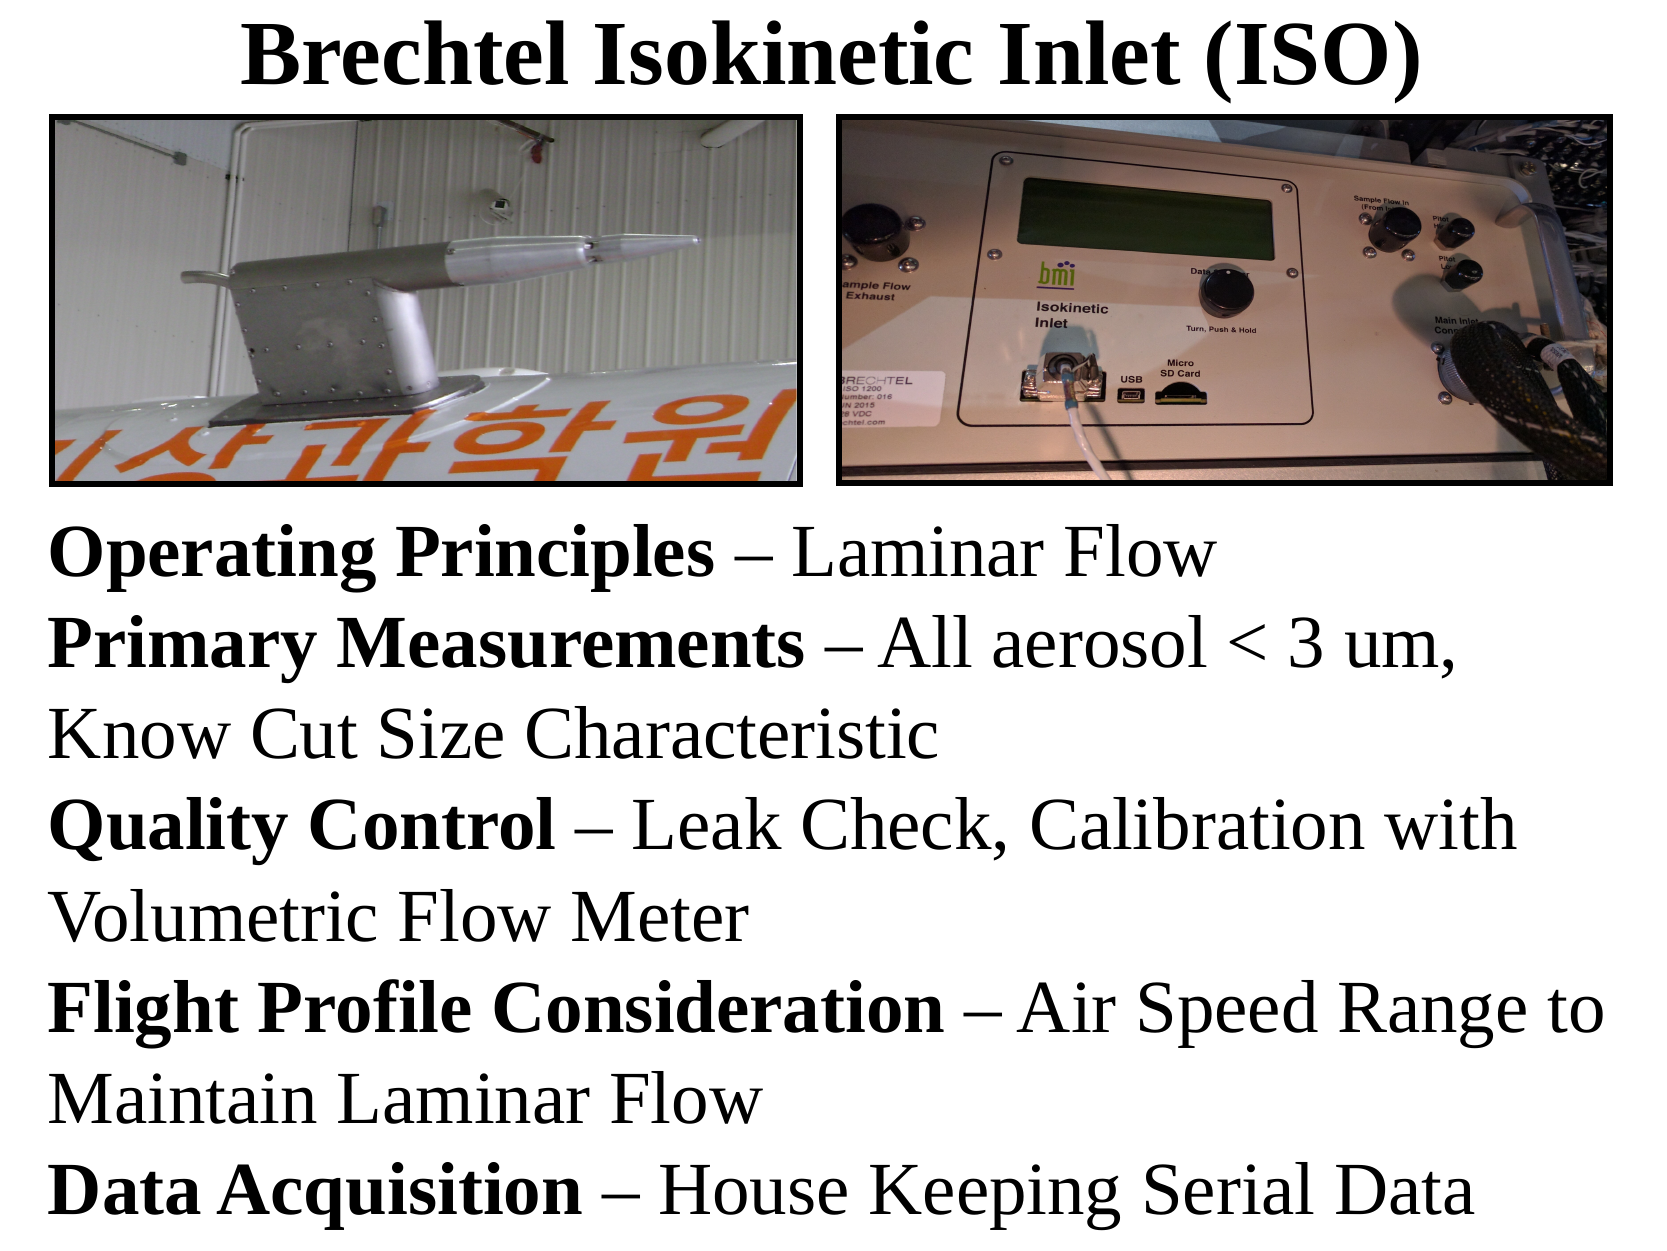

# Brechtel Isokinetic Inlet (ISO)
Operating Principles – Laminar Flow
Primary Measurements – All aerosol < 3 um, Know Cut Size Characteristic
Quality Control – Leak Check, Calibration with Volumetric Flow Meter
Flight Profile Consideration – Air Speed Range to Maintain Laminar Flow
Data Acquisition – House Keeping Serial Data